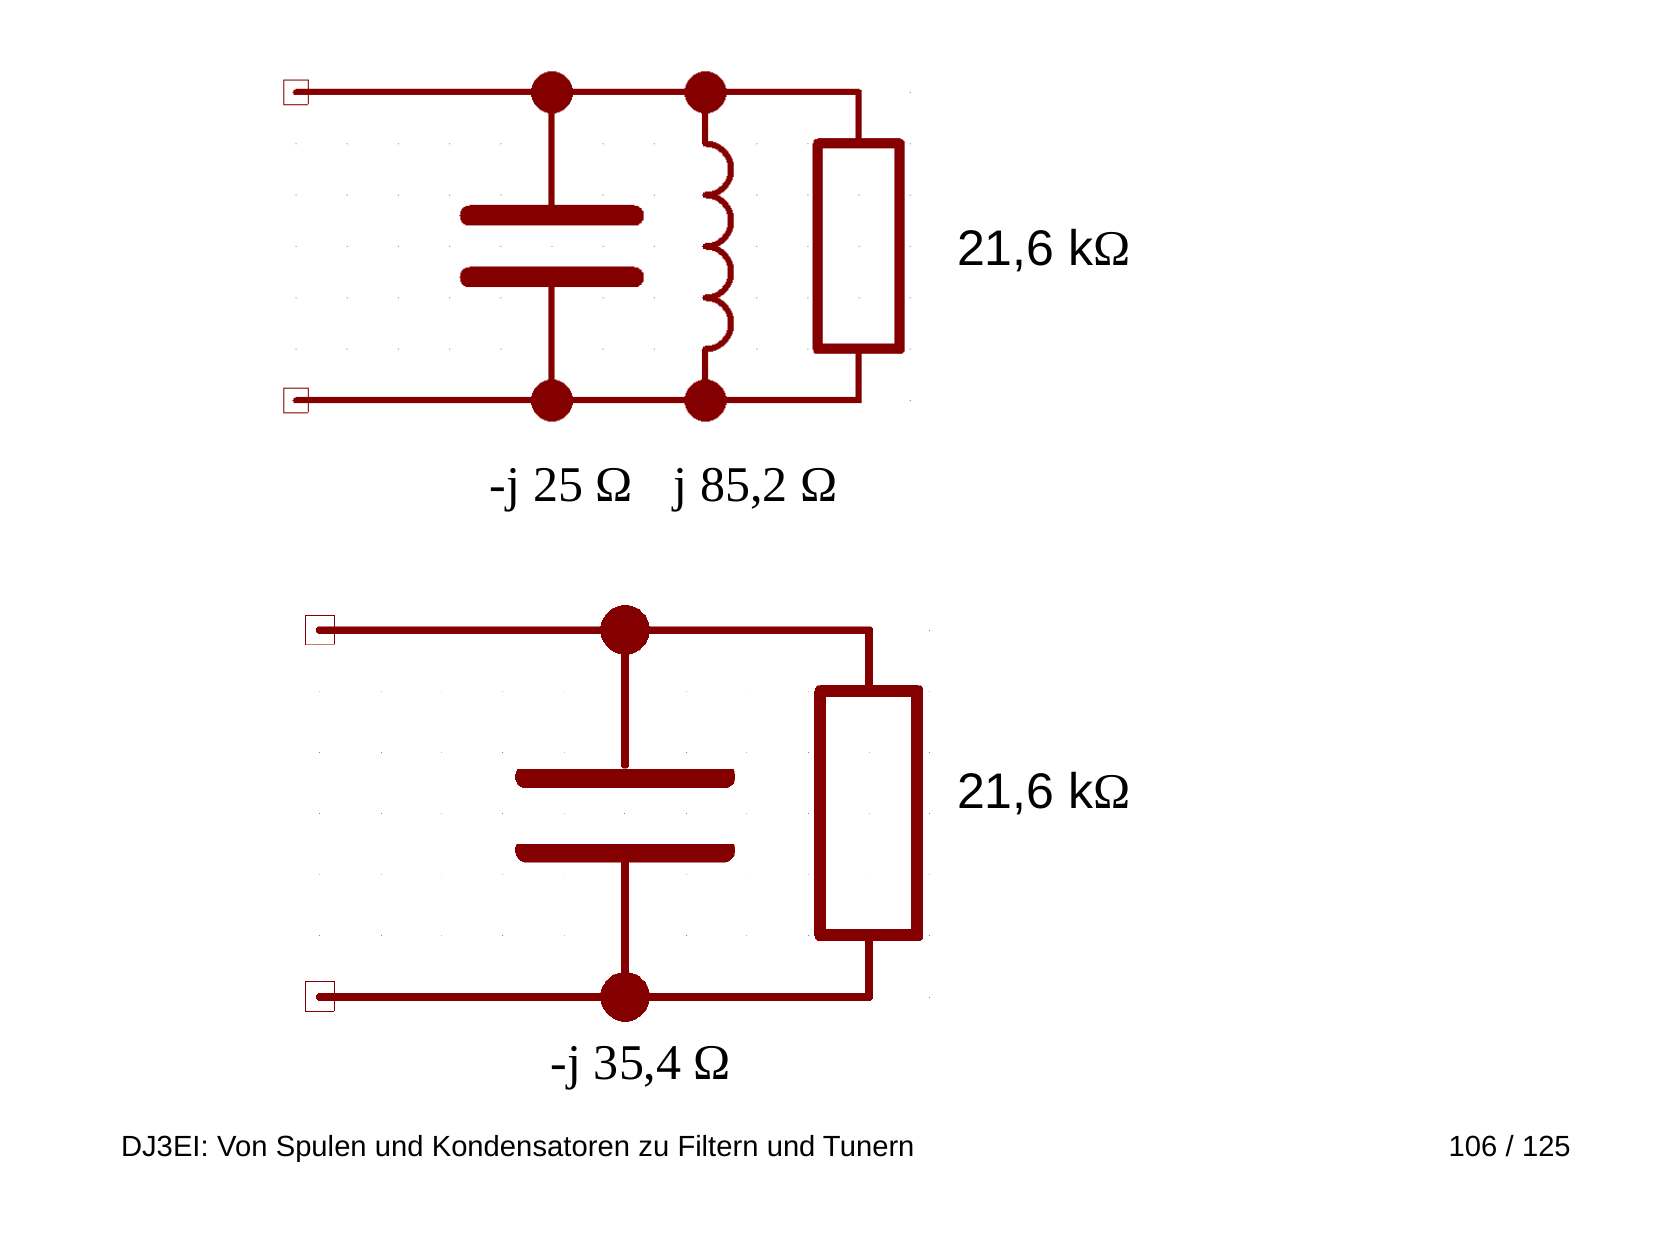

21,6 kΩ
-j 25 Ω
j 85,2 Ω
21,6 kΩ
-j 35,4 Ω